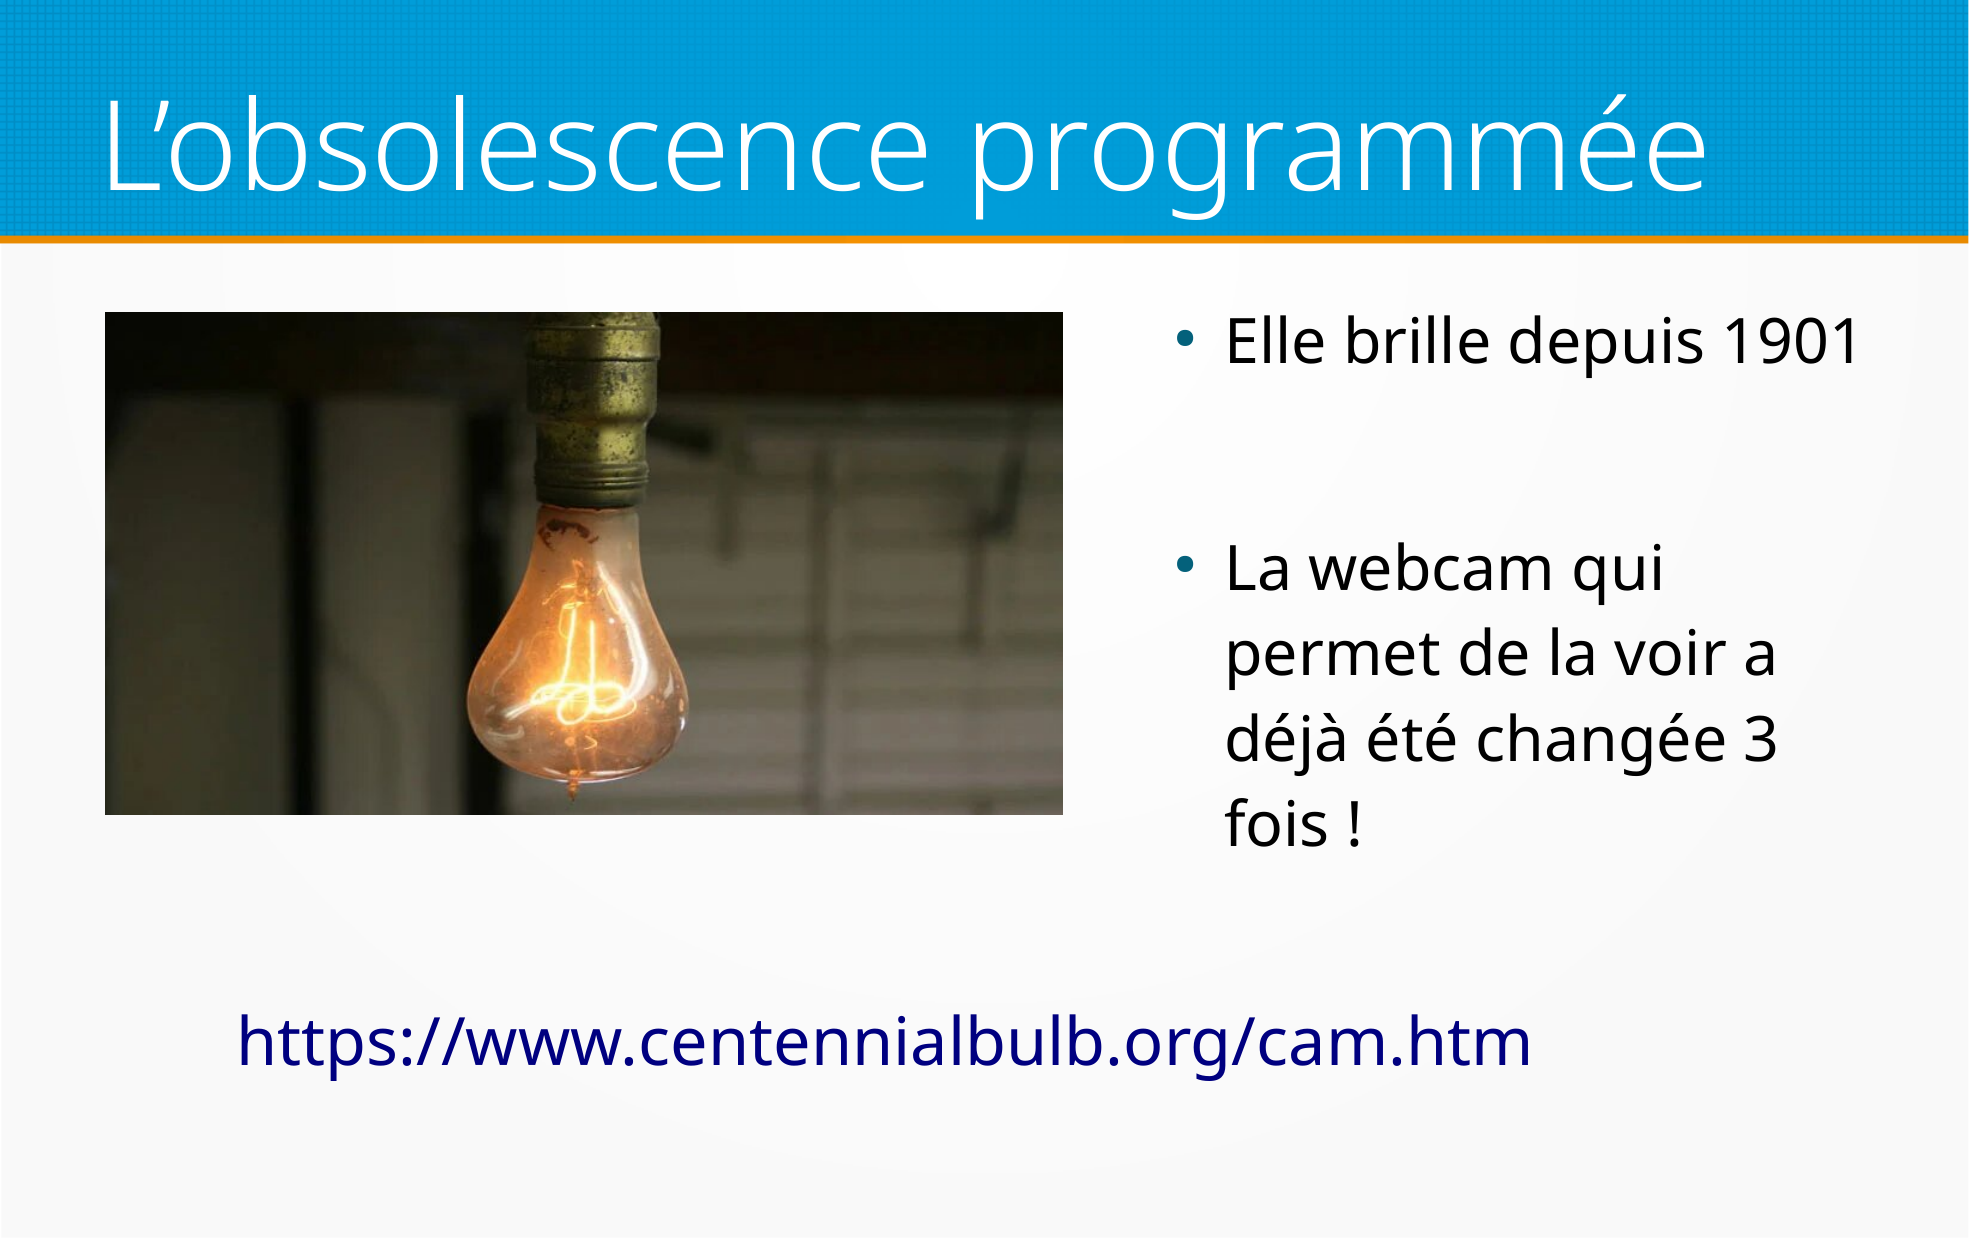

# L’obsolescence programmée
Elle brille depuis 1901
La webcam qui permet de la voir a déjà été changée 3 fois !
https://www.centennialbulb.org/cam.htm